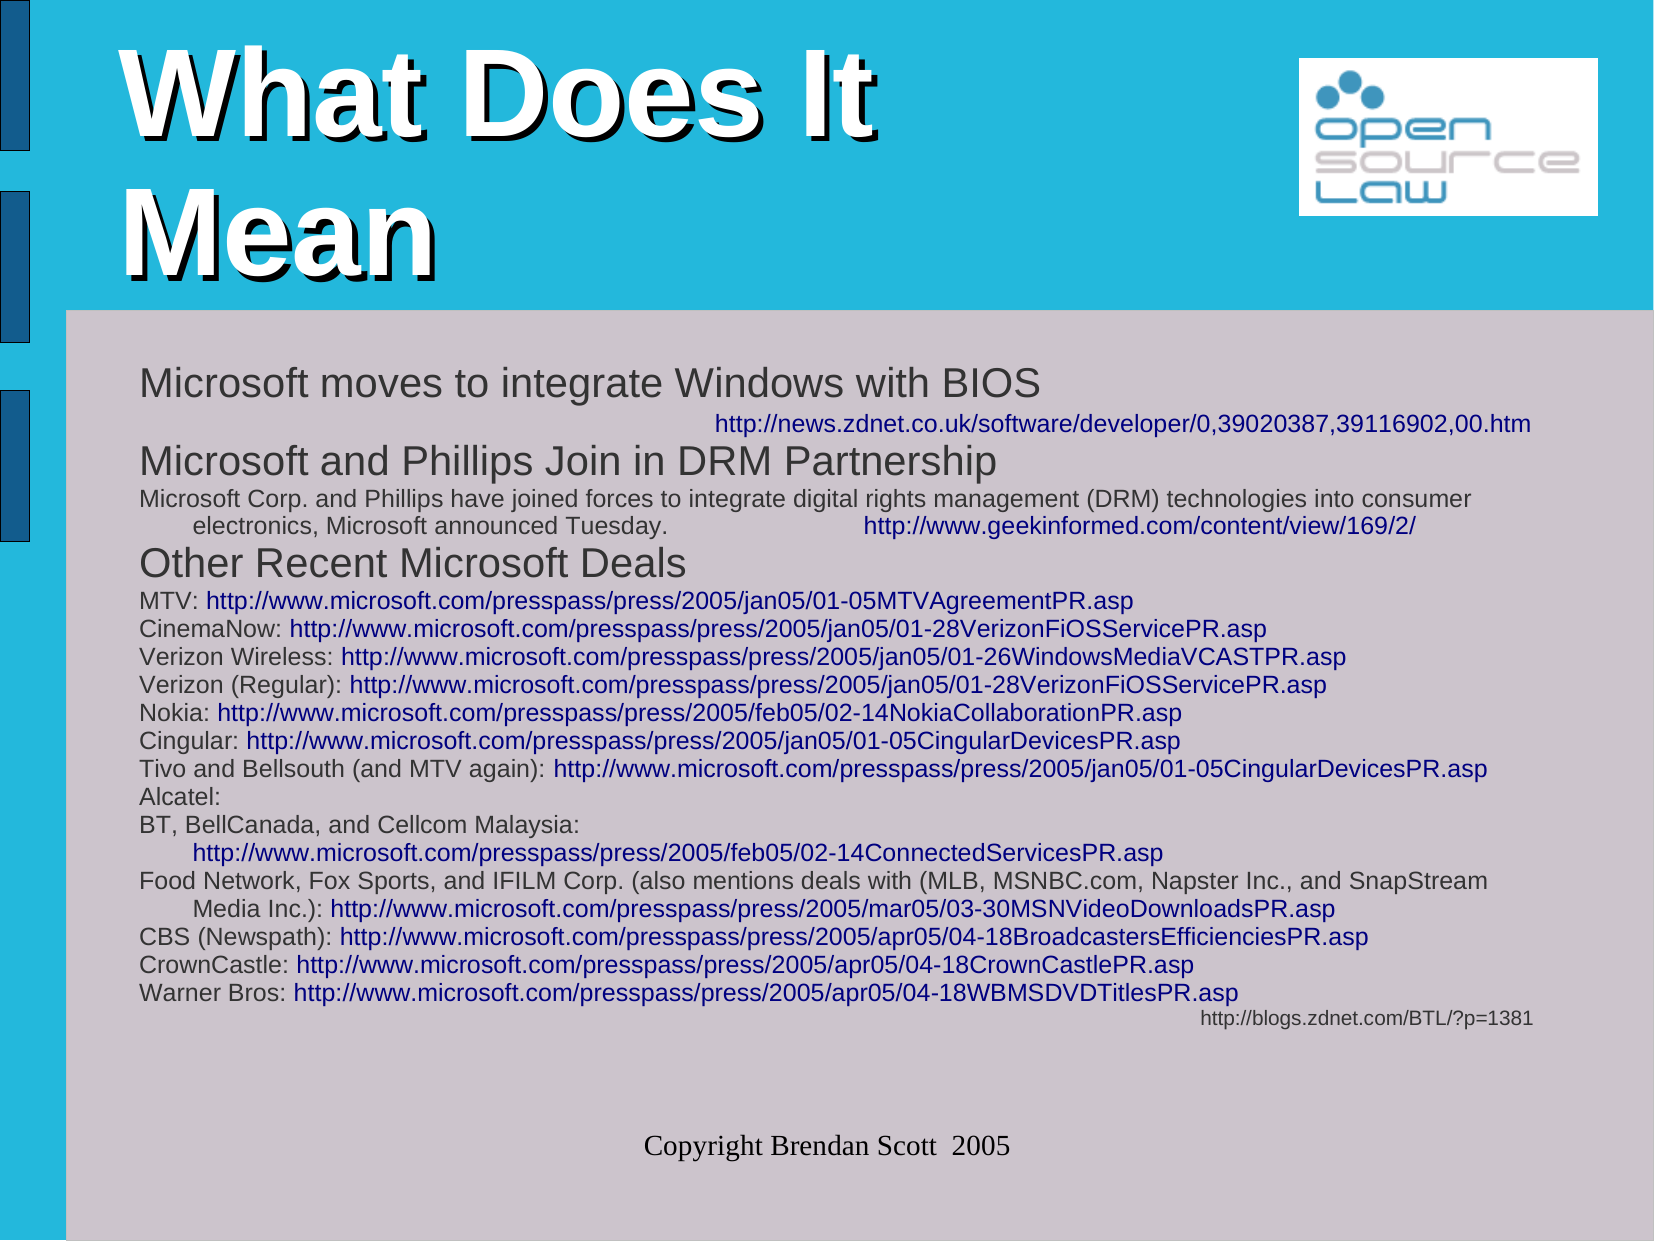

# What Does It Mean
Microsoft moves to integrate Windows with BIOS
http://news.zdnet.co.uk/software/developer/0,39020387,39116902,00.htm
Microsoft and Phillips Join in DRM Partnership
Microsoft Corp. and Phillips have joined forces to integrate digital rights management (DRM) technologies into consumer electronics, Microsoft announced Tuesday.			 http://www.geekinformed.com/content/view/169/2/
Other Recent Microsoft Deals
MTV: http://www.microsoft.com/presspass/press/2005/jan05/01-05MTVAgreementPR.asp
CinemaNow: http://www.microsoft.com/presspass/press/2005/jan05/01-28VerizonFiOSServicePR.asp
Verizon Wireless: http://www.microsoft.com/presspass/press/2005/jan05/01-26WindowsMediaVCASTPR.asp
Verizon (Regular): http://www.microsoft.com/presspass/press/2005/jan05/01-28VerizonFiOSServicePR.asp
Nokia: http://www.microsoft.com/presspass/press/2005/feb05/02-14NokiaCollaborationPR.asp
Cingular: http://www.microsoft.com/presspass/press/2005/jan05/01-05CingularDevicesPR.asp
Tivo and Bellsouth (and MTV again): http://www.microsoft.com/presspass/press/2005/jan05/01-05CingularDevicesPR.asp
Alcatel:
BT, BellCanada, and Cellcom Malaysia: http://www.microsoft.com/presspass/press/2005/feb05/02-14ConnectedServicesPR.asp
Food Network, Fox Sports, and IFILM Corp. (also mentions deals with (MLB, MSNBC.com, Napster Inc., and SnapStream Media Inc.): http://www.microsoft.com/presspass/press/2005/mar05/03-30MSNVideoDownloadsPR.asp
CBS (Newspath): http://www.microsoft.com/presspass/press/2005/apr05/04-18BroadcastersEfficienciesPR.asp
CrownCastle: http://www.microsoft.com/presspass/press/2005/apr05/04-18CrownCastlePR.asp
Warner Bros: http://www.microsoft.com/presspass/press/2005/apr05/04-18WBMSDVDTitlesPR.asp
http://blogs.zdnet.com/BTL/?p=1381